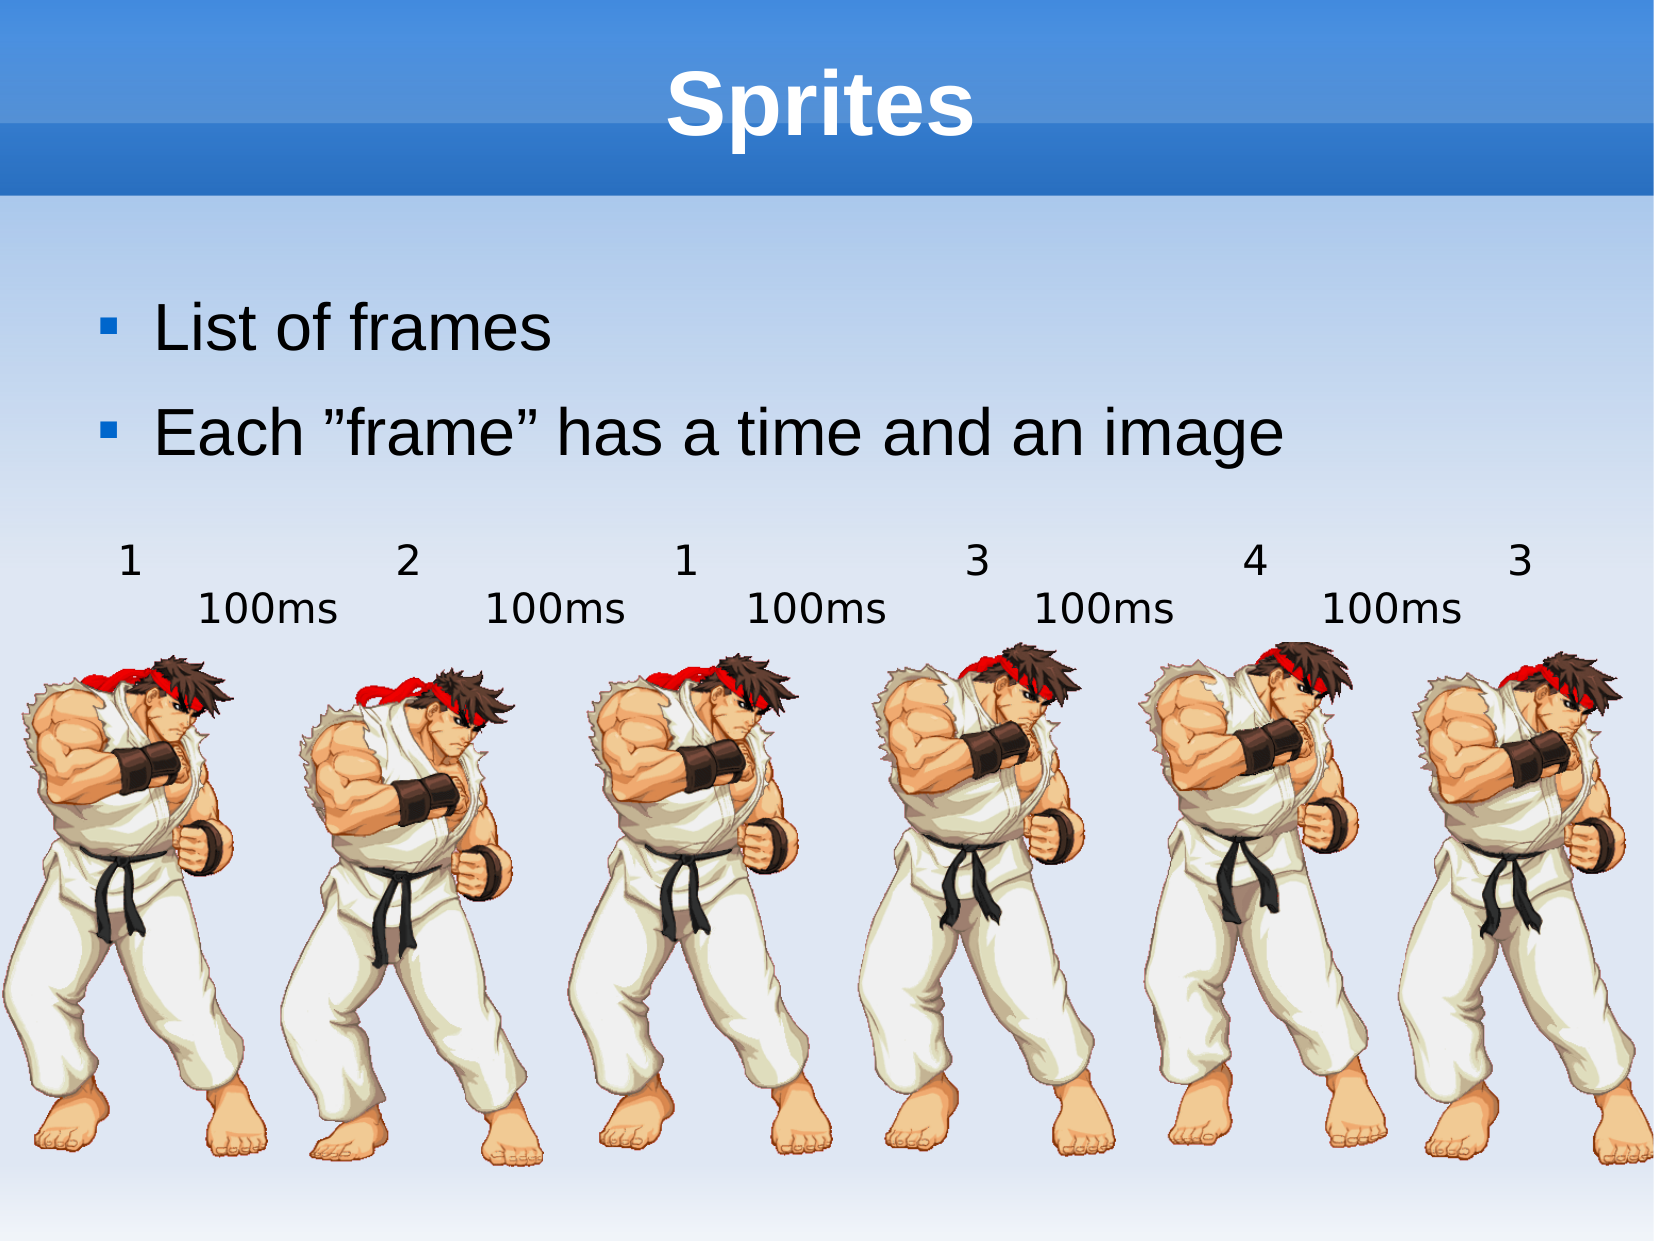

# Sprites
List of frames
Each ”frame” has a time and an image
 1 2 1 3 4 3
 100ms 100ms 100ms 100ms 100ms